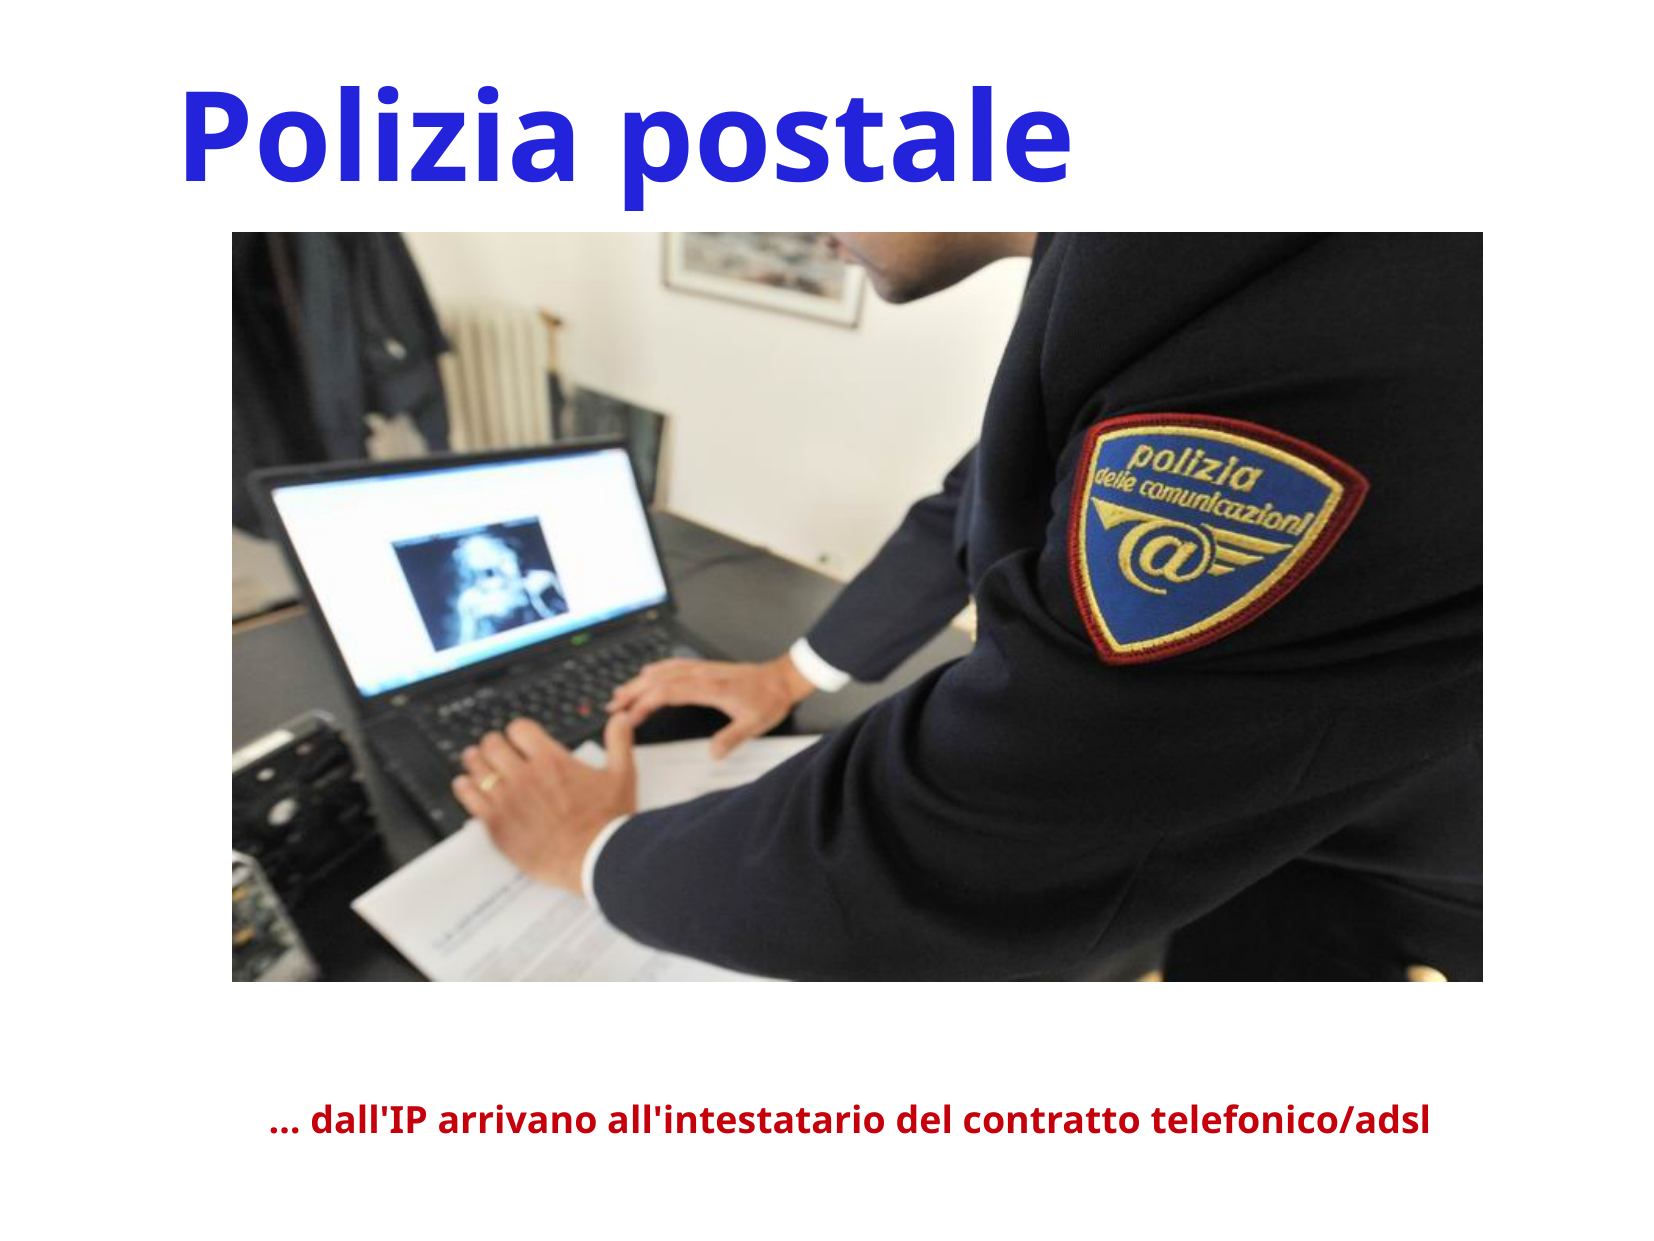

Polizia postale
… dall'IP arrivano all'intestatario del contratto telefonico/adsl